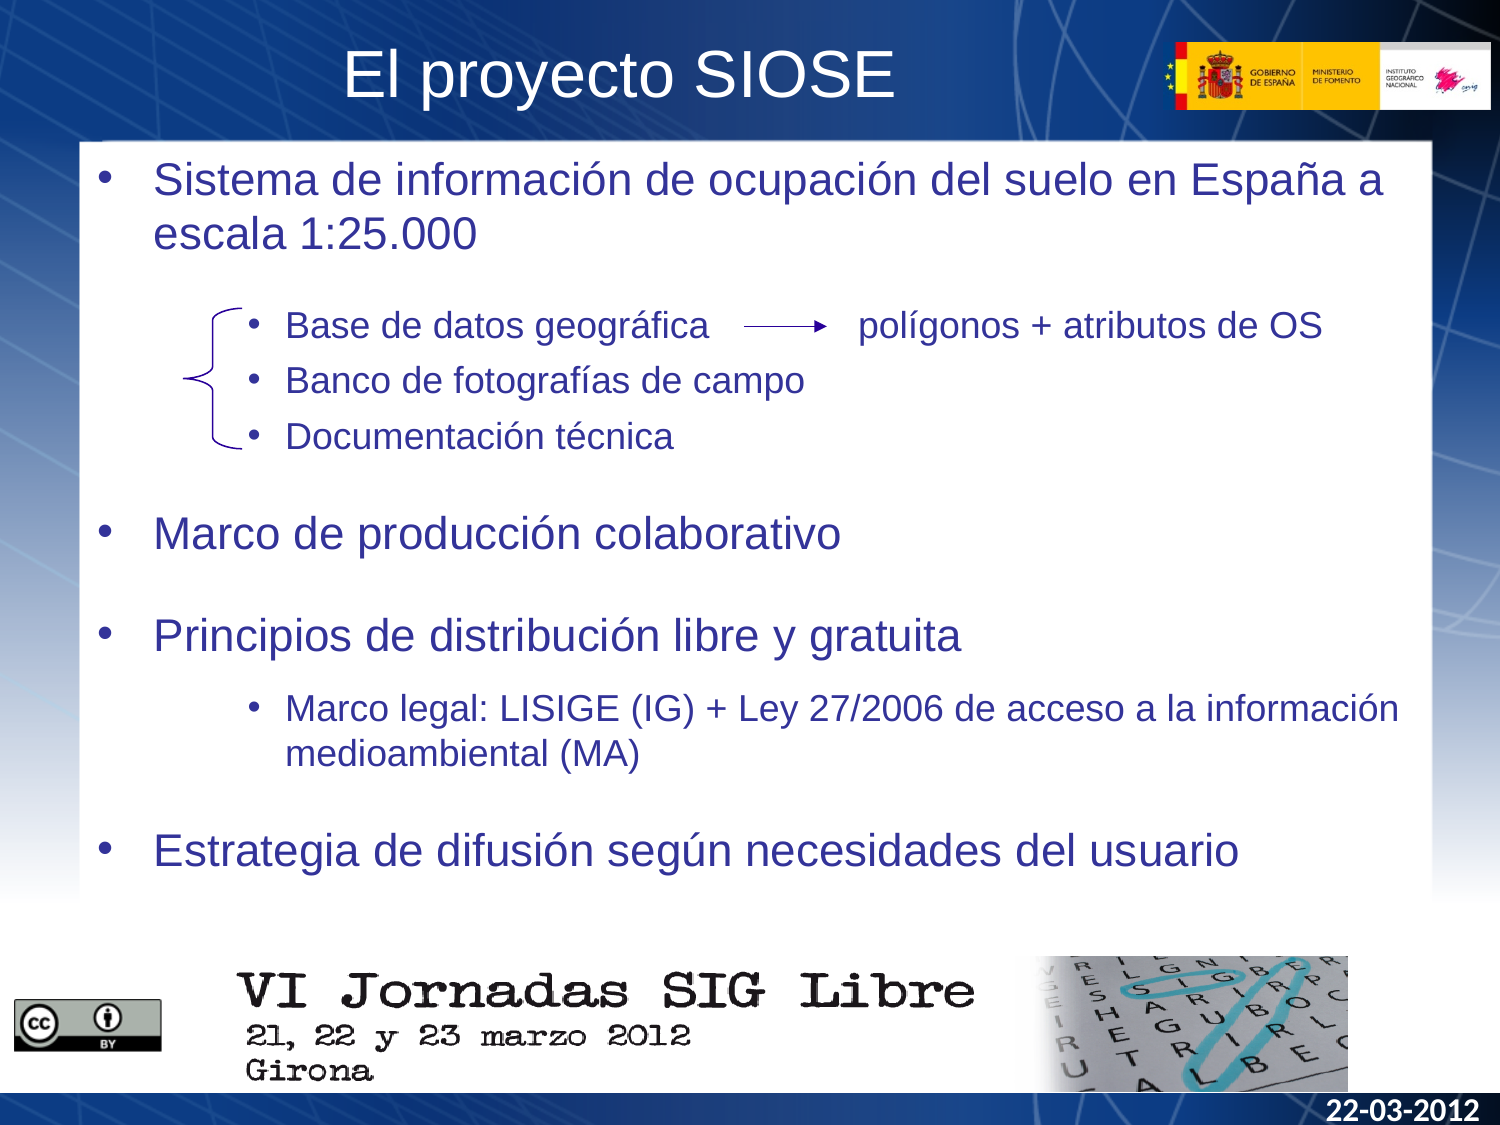

# El proyecto SIOSE
Sistema de información de ocupación del suelo en España a escala 1:25.000
Base de datos geográfica	 polígonos + atributos de OS
Banco de fotografías de campo
Documentación técnica
Marco de producción colaborativo
Principios de distribución libre y gratuita
Marco legal: LISIGE (IG) + Ley 27/2006 de acceso a la información medioambiental (MA)
Estrategia de difusión según necesidades del usuario